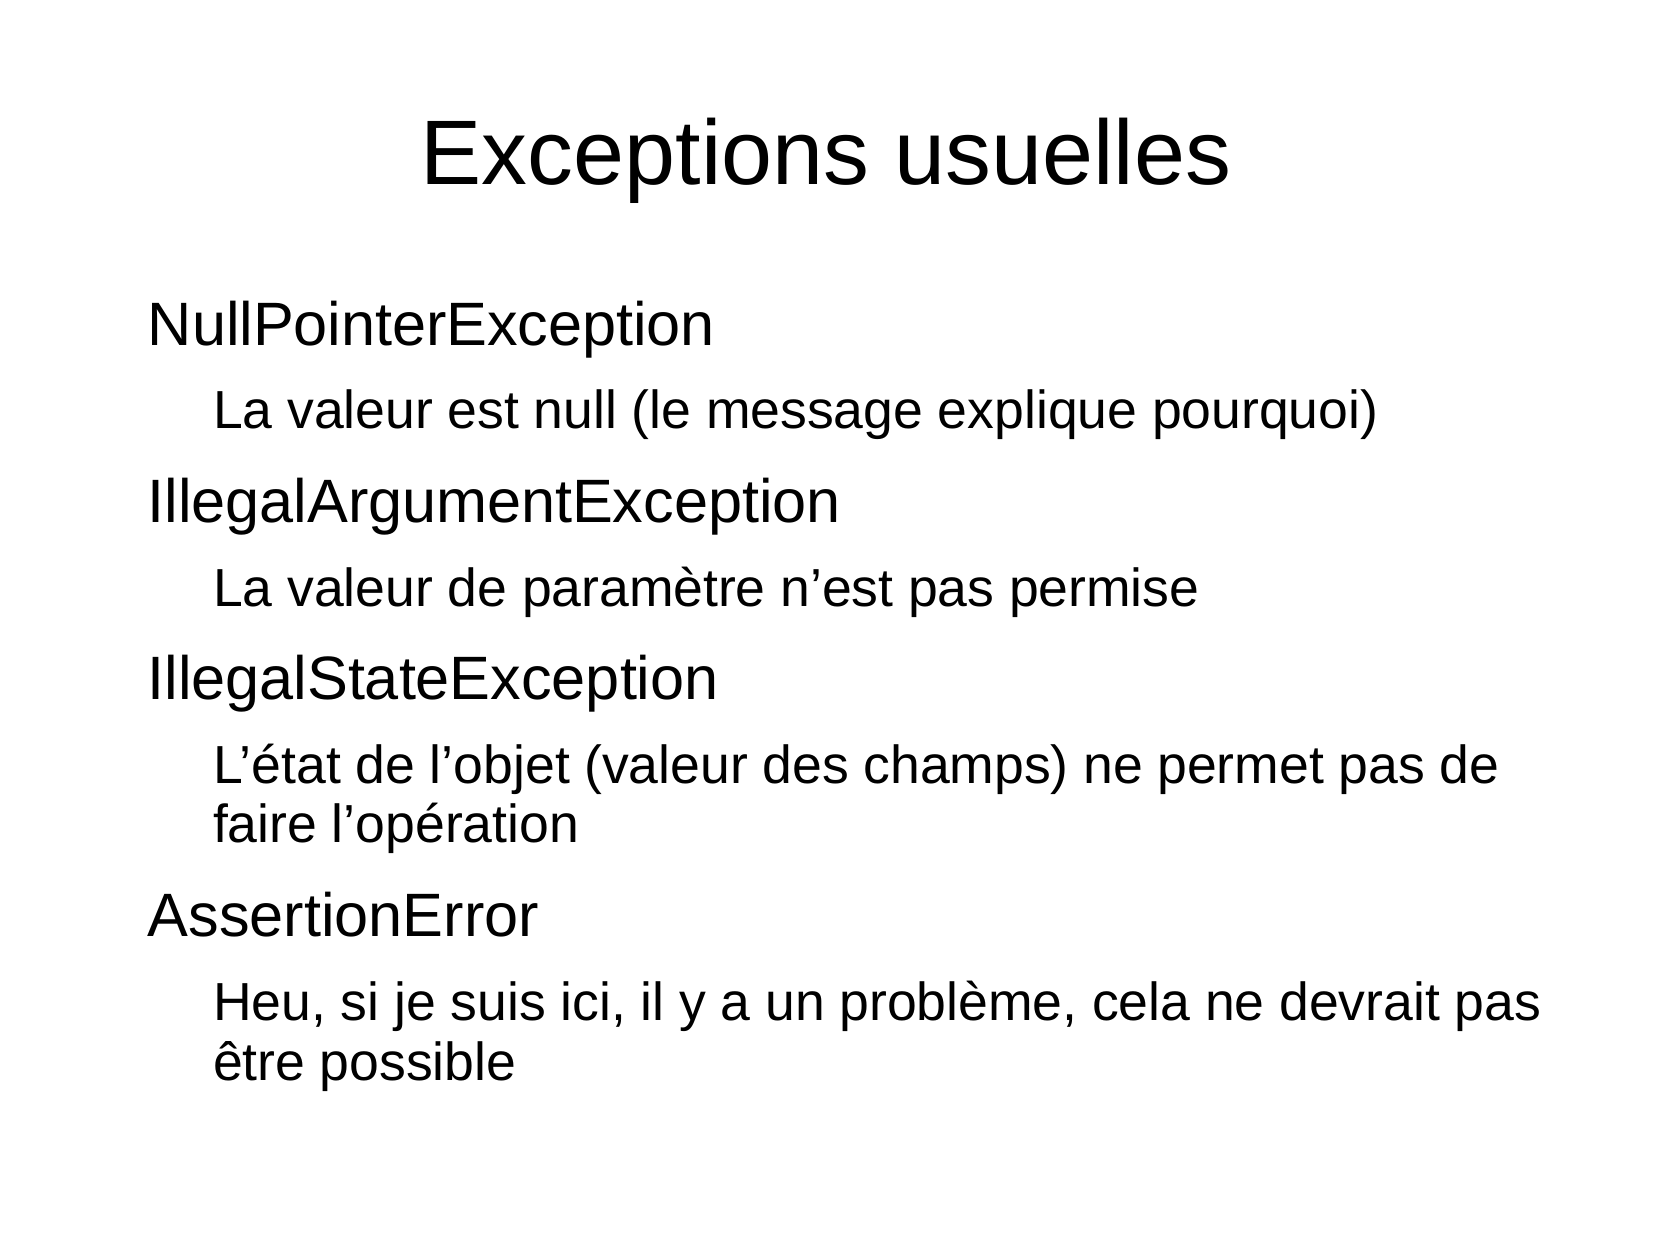

# Exceptions usuelles
NullPointerException
La valeur est null (le message explique pourquoi)
IllegalArgumentException
La valeur de paramètre n’est pas permise
IllegalStateException
L’état de l’objet (valeur des champs) ne permet pas de faire l’opération
AssertionError
Heu, si je suis ici, il y a un problème, cela ne devrait pas être possible